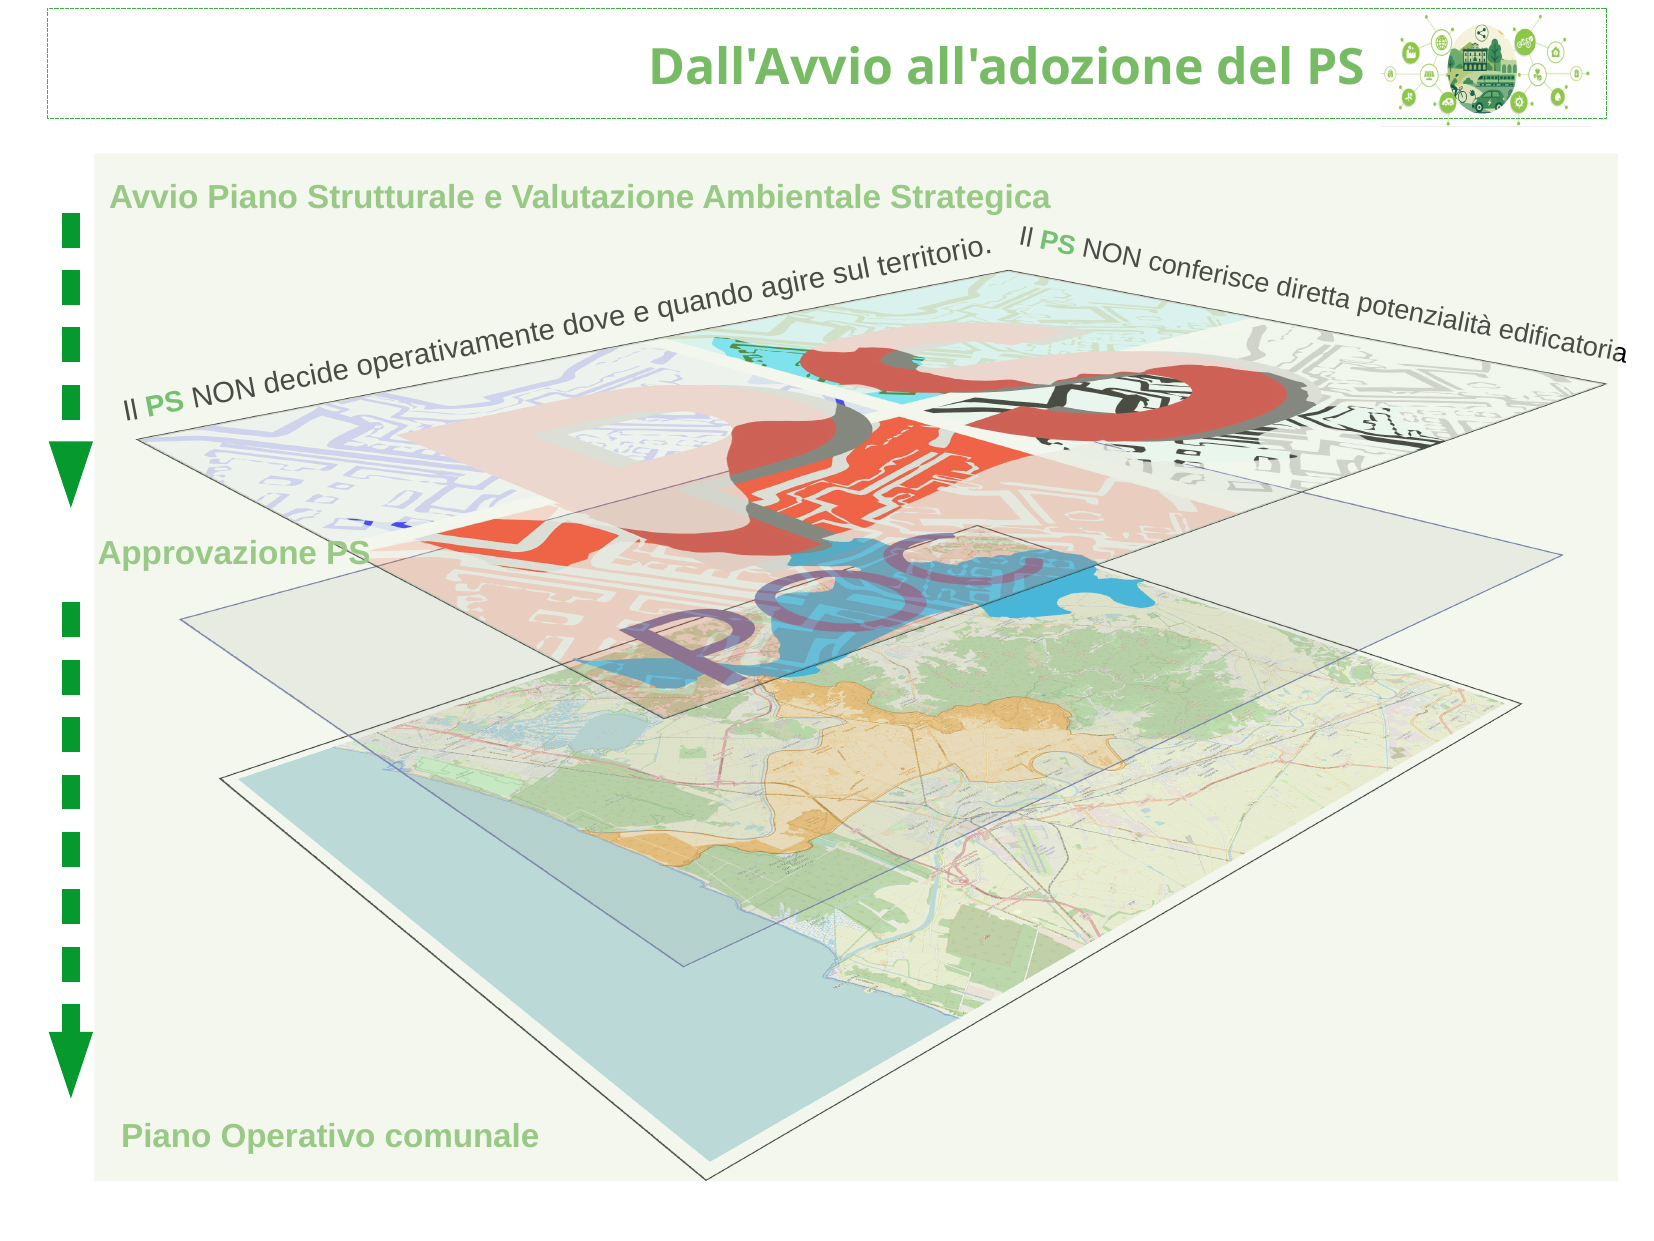

# Dall'Avvio all'adozione del PS
Avvio Piano Strutturale e Valutazione Ambientale Strategica
Il PS NON conferisce diretta potenzialità edificatoria
Il PS NON decide operativamente dove e quando agire sul territorio.
Approvazione PS
Piano Operativo comunale